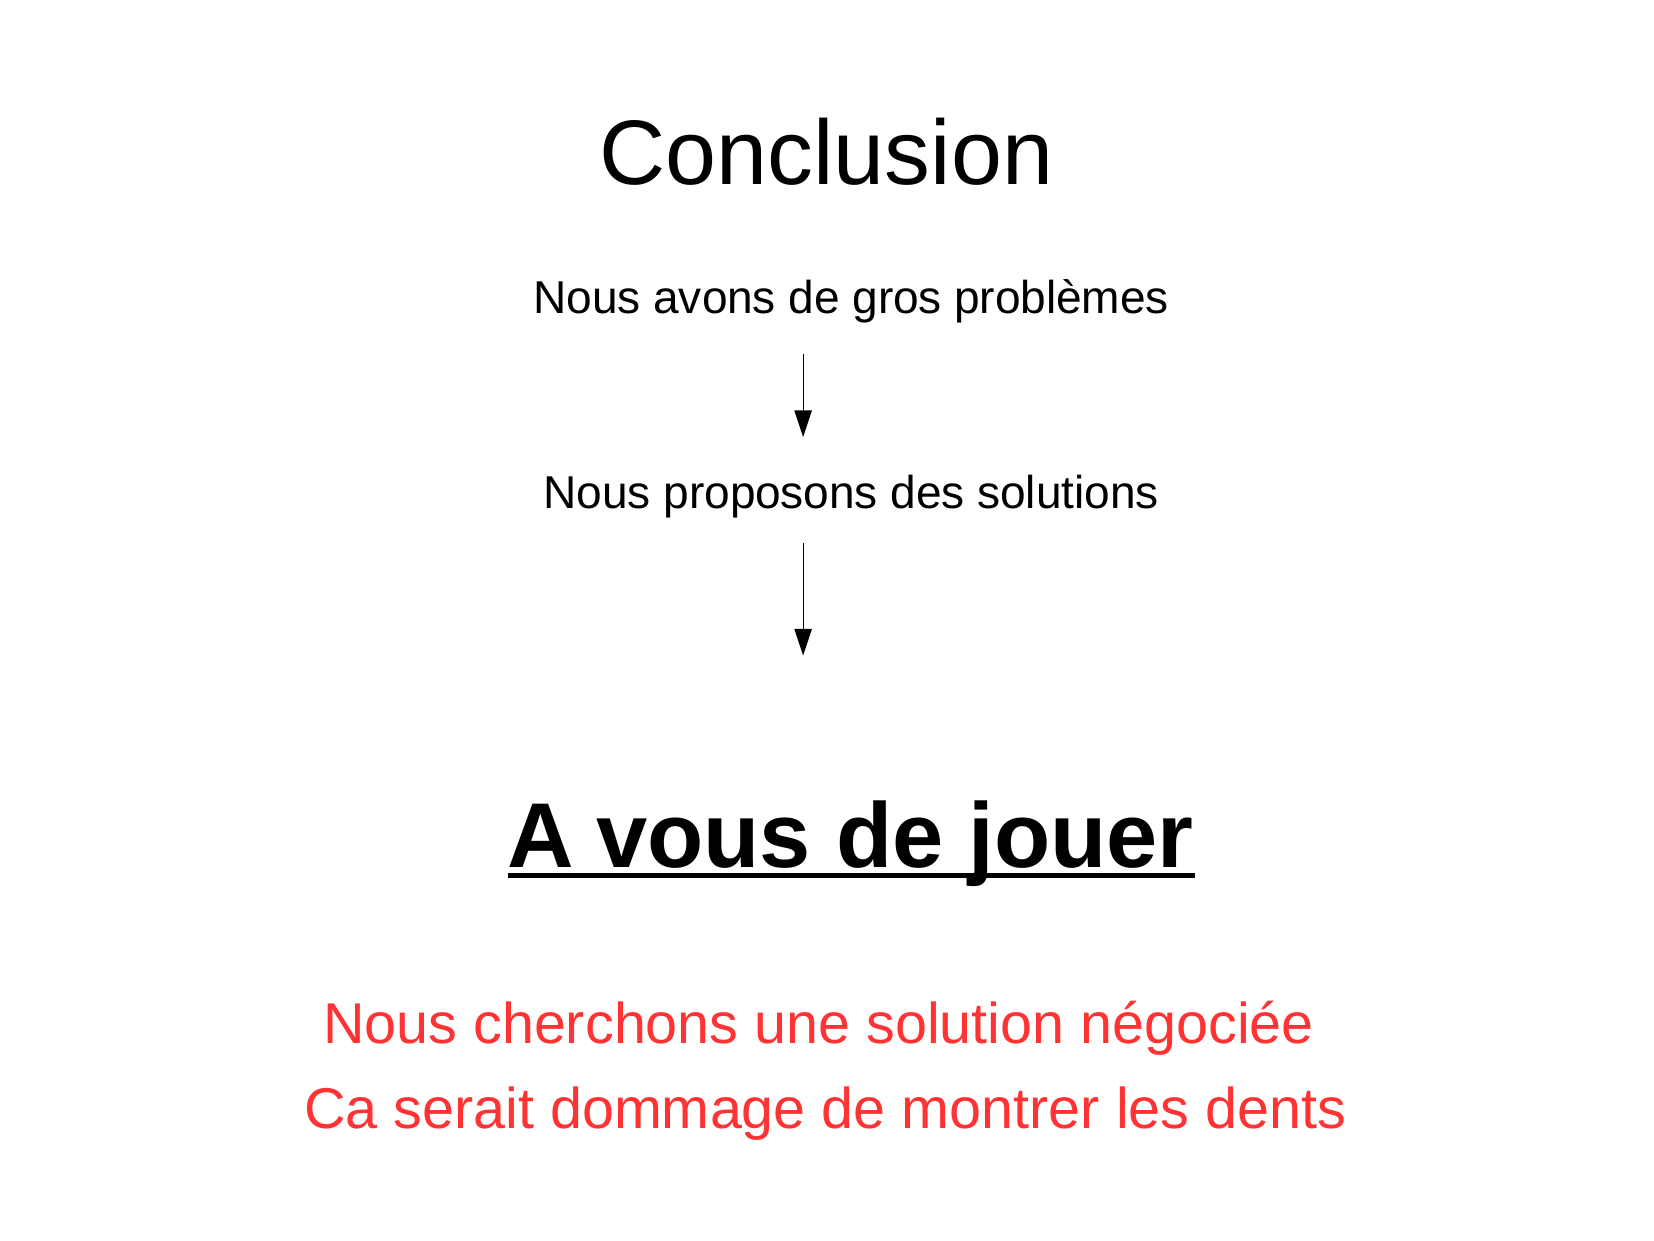

# Conclusion
Nous avons de gros problèmes
Nous proposons des solutions
A vous de jouer
Nous cherchons une solution négociée
Ca serait dommage de montrer les dents